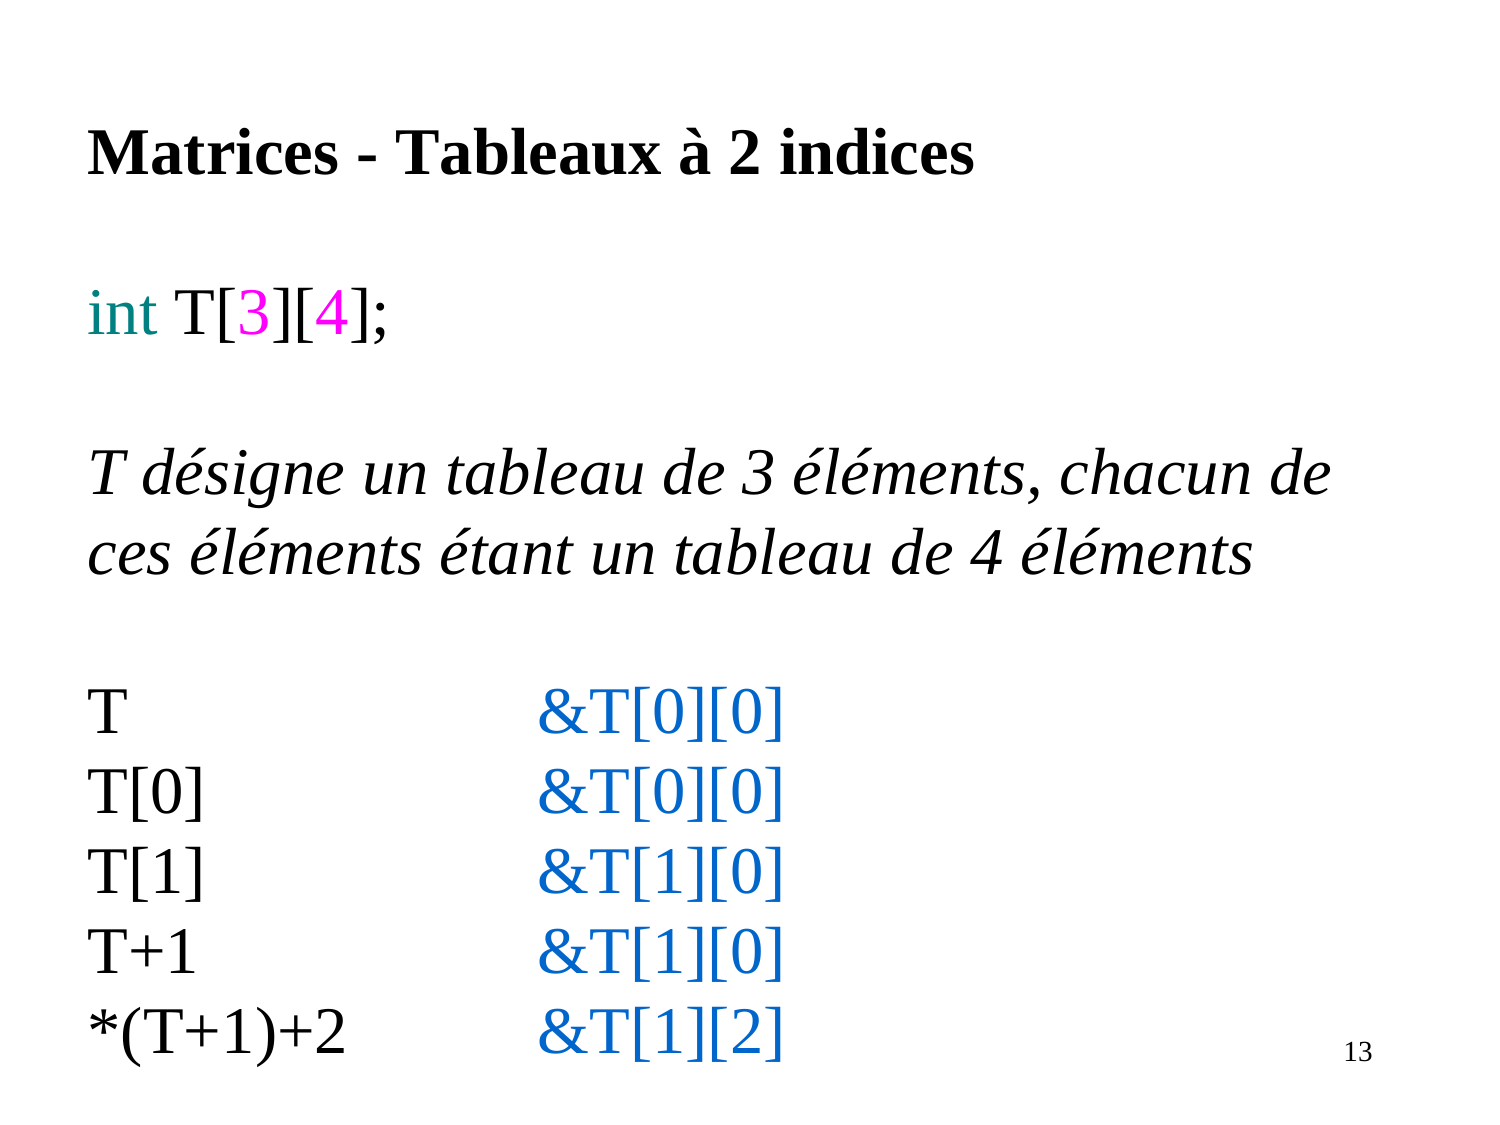

Matrices - Tableaux à 2 indices
int T[3][4];
T désigne un tableau de 3 éléments, chacun de
ces éléments étant un tableau de 4 éléments
T 	 	&T[0][0]
T[0] 	 	&T[0][0]
T[1]		 	&T[1][0]
T+1		 	&T[1][0]
*(T+1)+2		&T[1][2]
13